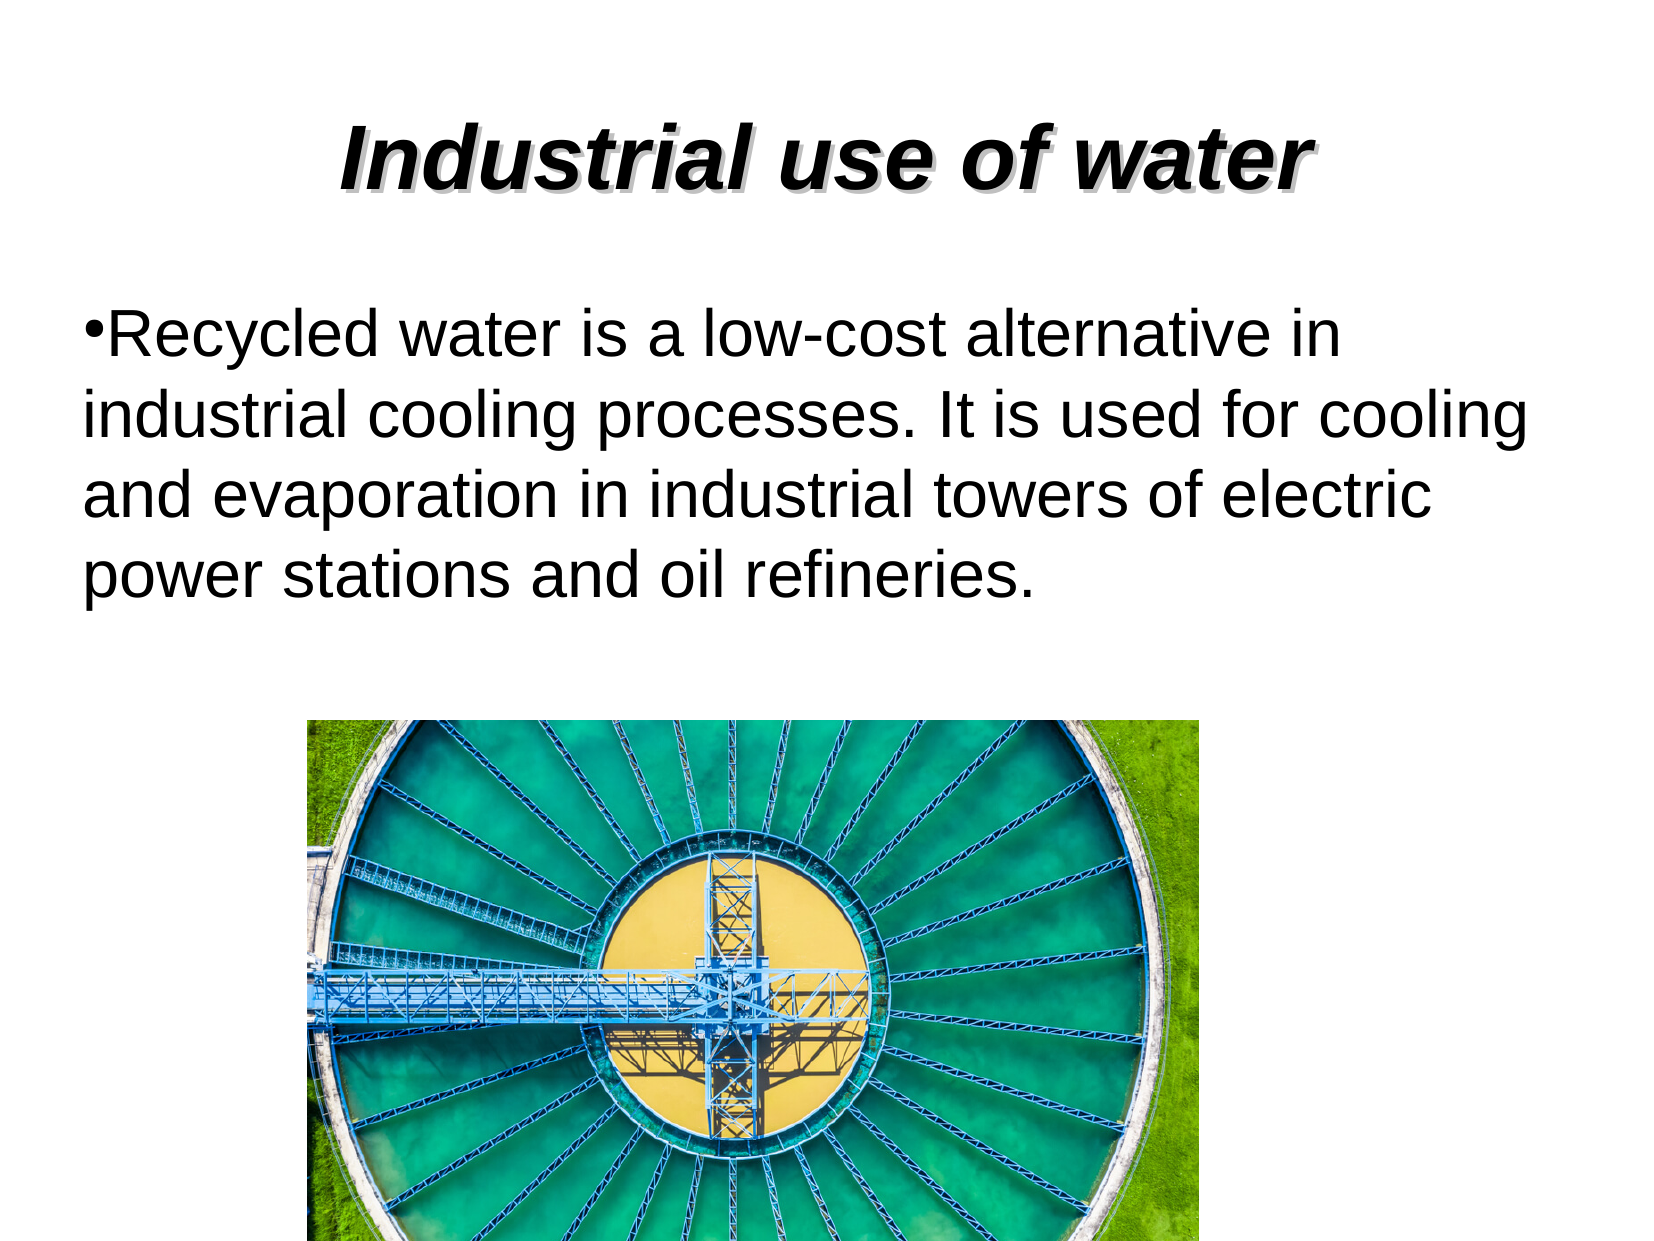

# Industrial use of water
Recycled water is a low-cost alternative in industrial cooling processes. It is used for cooling and evaporation in industrial towers of electric power stations and oil refineries.